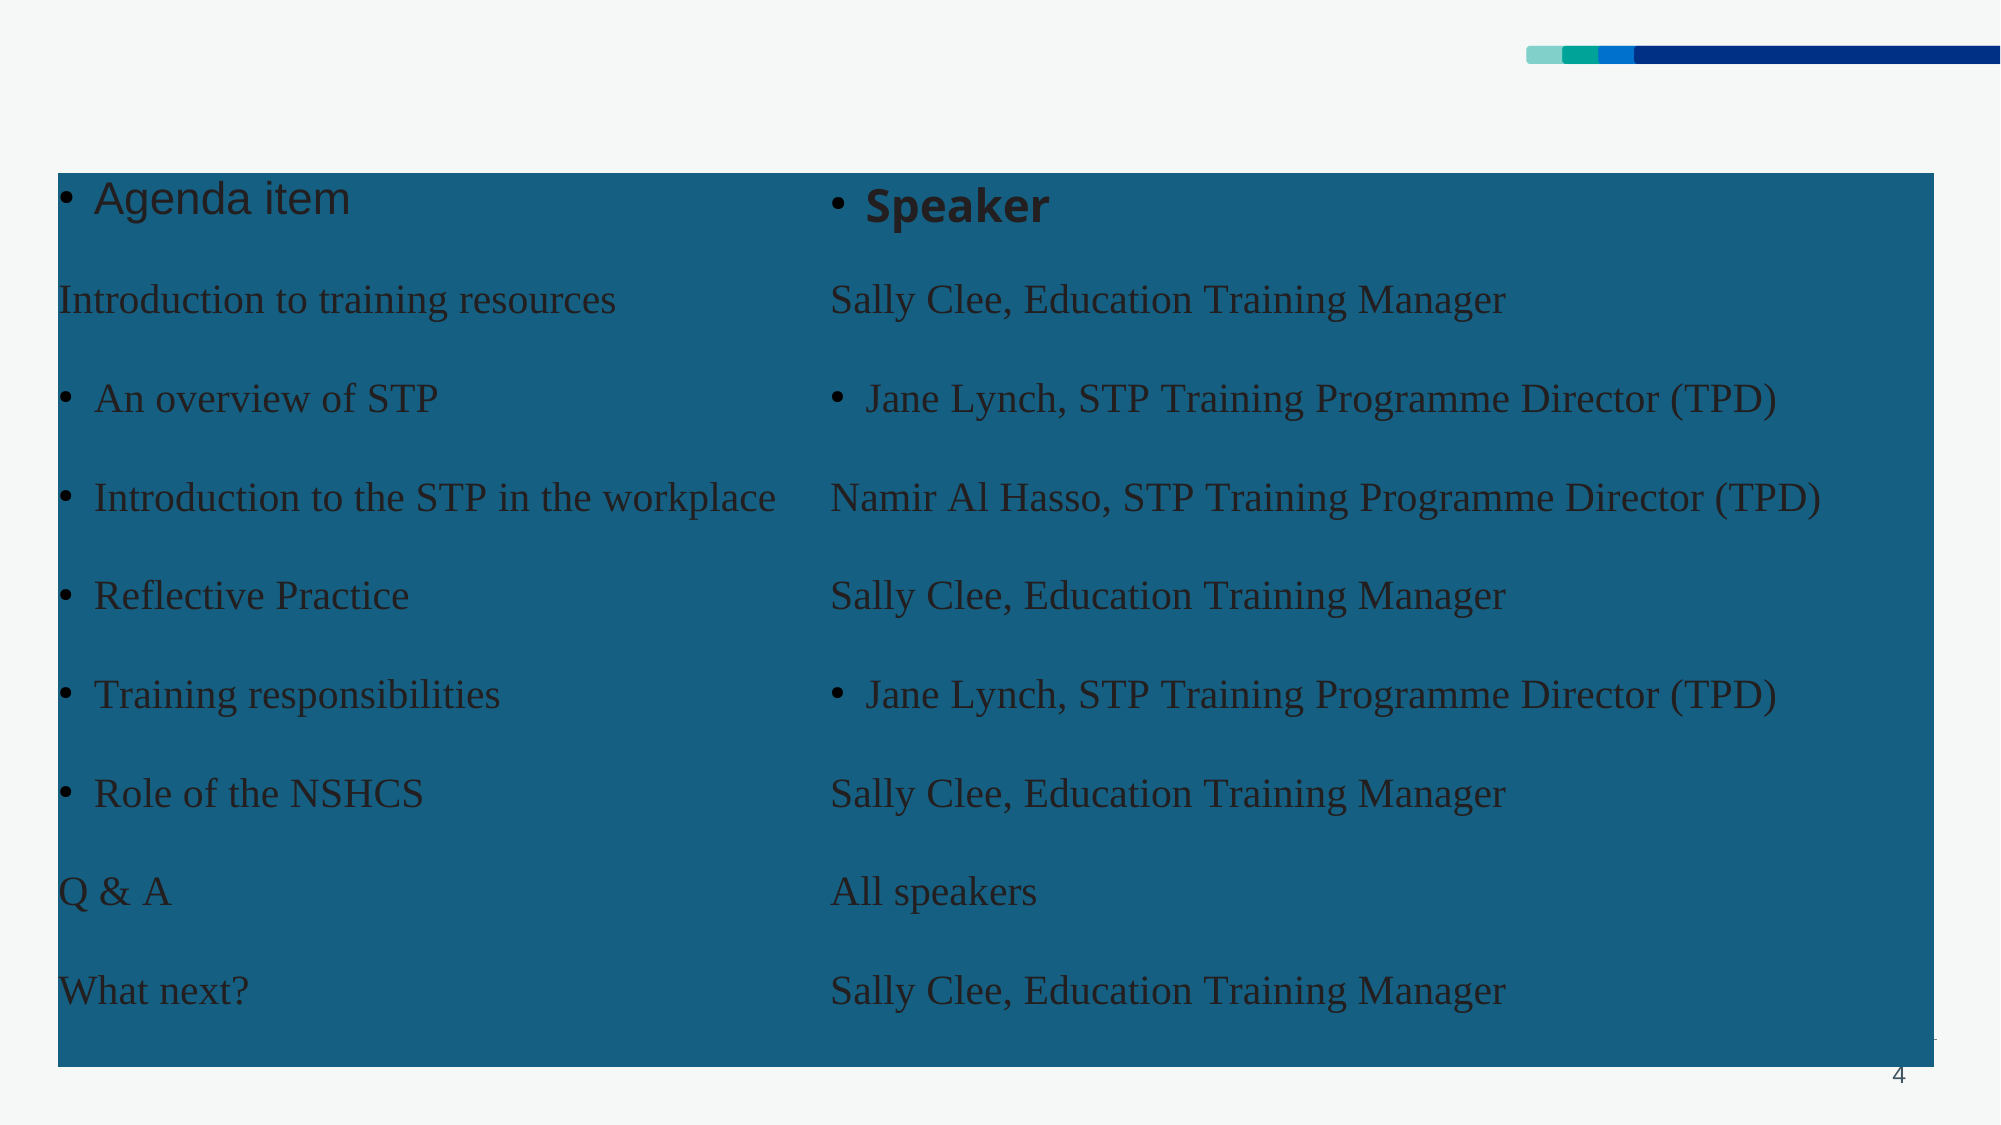

| Agenda item | Speaker |
| --- | --- |
| Introduction to training resources | Sally Clee, Education Training Manager |
| An overview of STP | Jane Lynch, STP Training Programme Director (TPD) |
| Introduction to the STP in the workplace | Namir Al Hasso, STP Training Programme Director (TPD) |
| Reflective Practice | Sally Clee, Education Training Manager |
| Training responsibilities | Jane Lynch, STP Training Programme Director (TPD) |
| Role of the NSHCS | Sally Clee, Education Training Manager |
| Q & A | All speakers |
| What next? | Sally Clee, Education Training Manager |
# Agenda